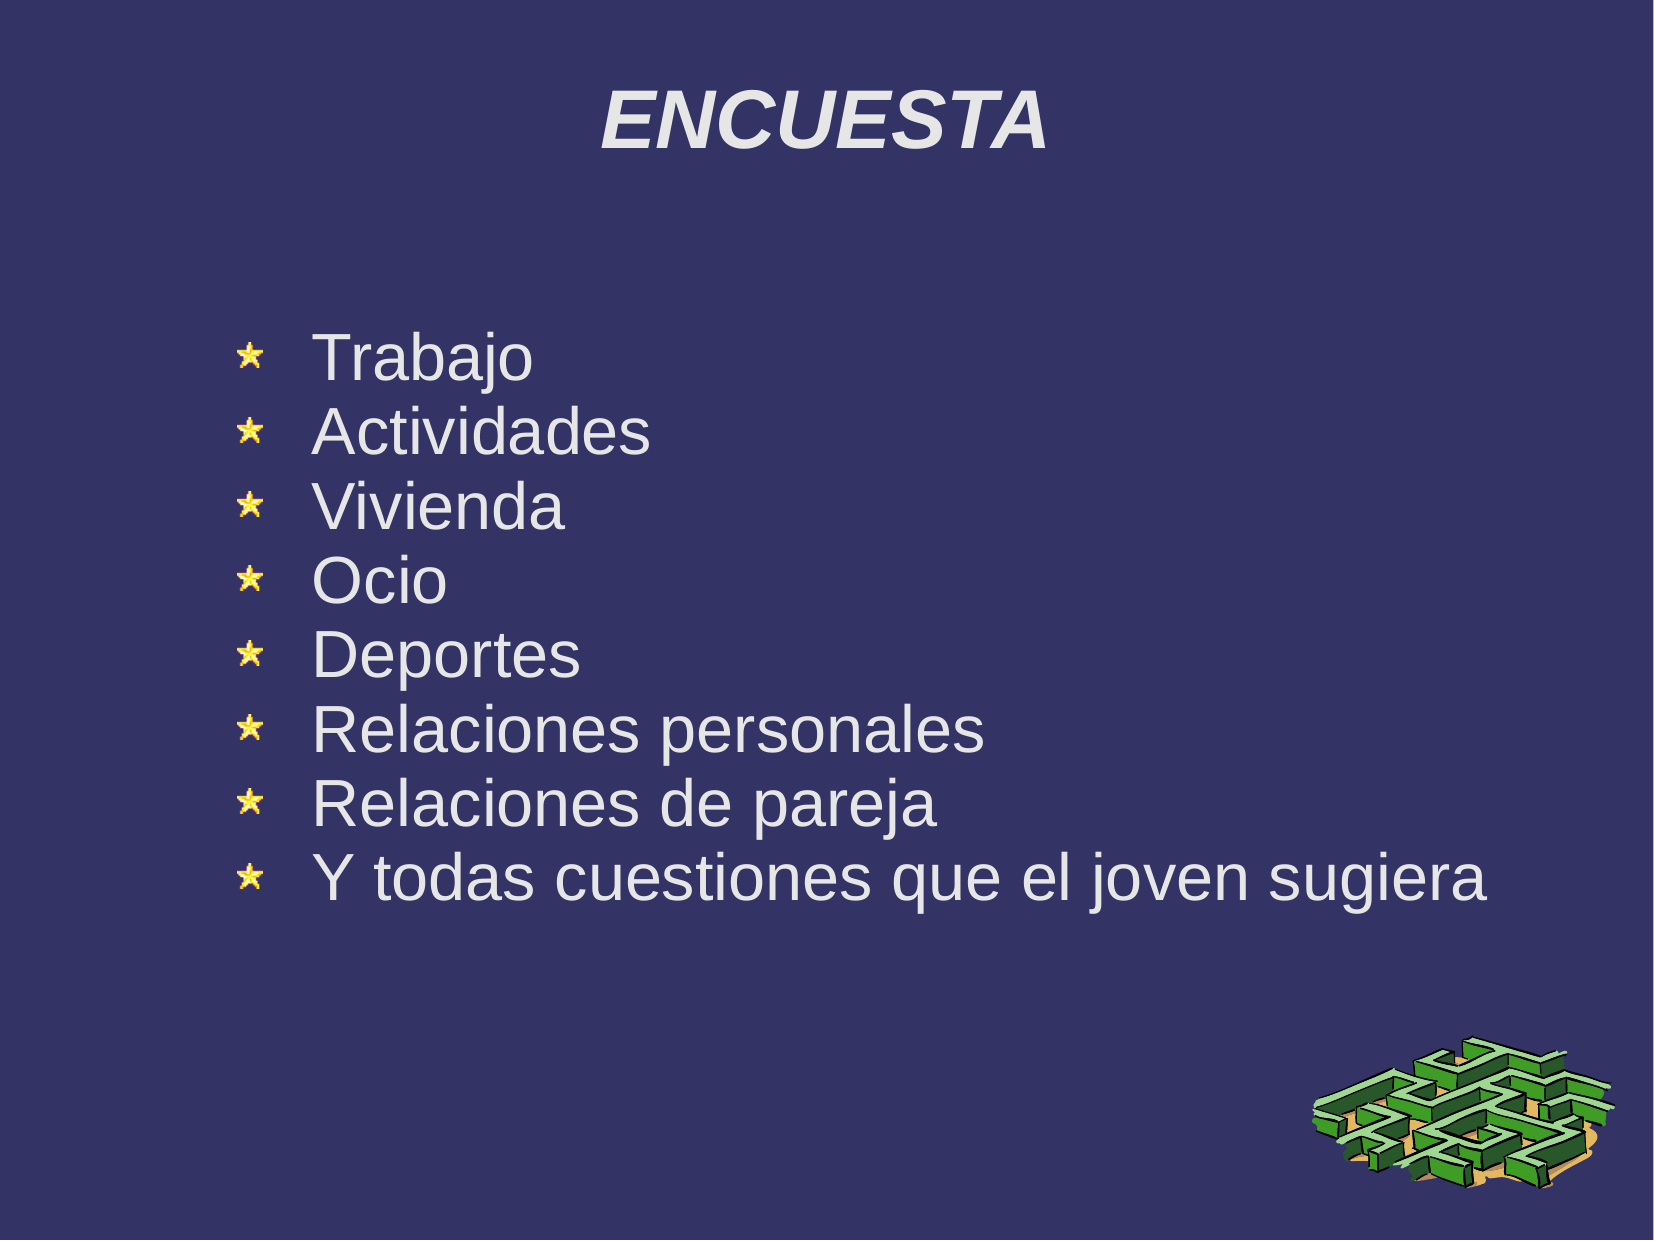

# ENCUESTA
 Trabajo
 Actividades
 Vivienda
 Ocio
 Deportes
 Relaciones personales
 Relaciones de pareja
 Y todas cuestiones que el joven sugiera